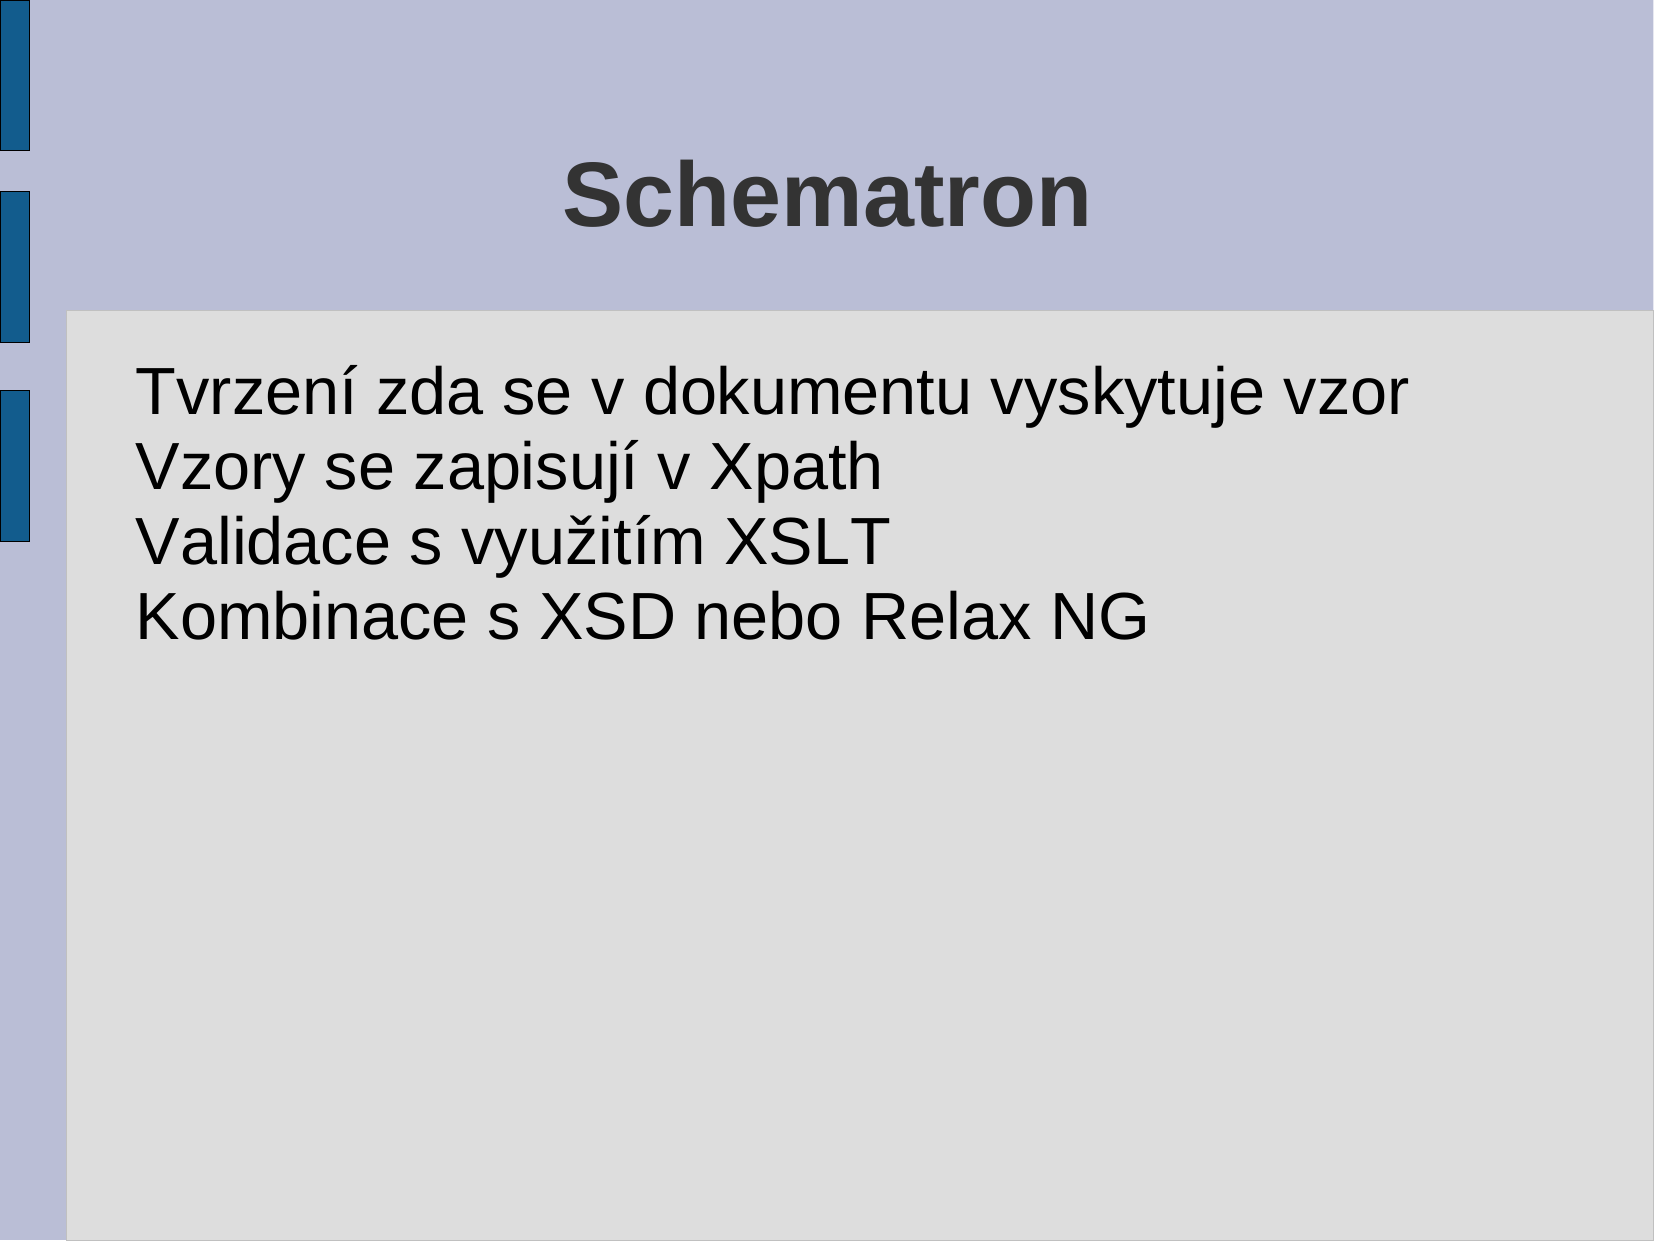

# Schematron
Tvrzení zda se v dokumentu vyskytuje vzor
Vzory se zapisují v Xpath
Validace s využitím XSLT
Kombinace s XSD nebo Relax NG